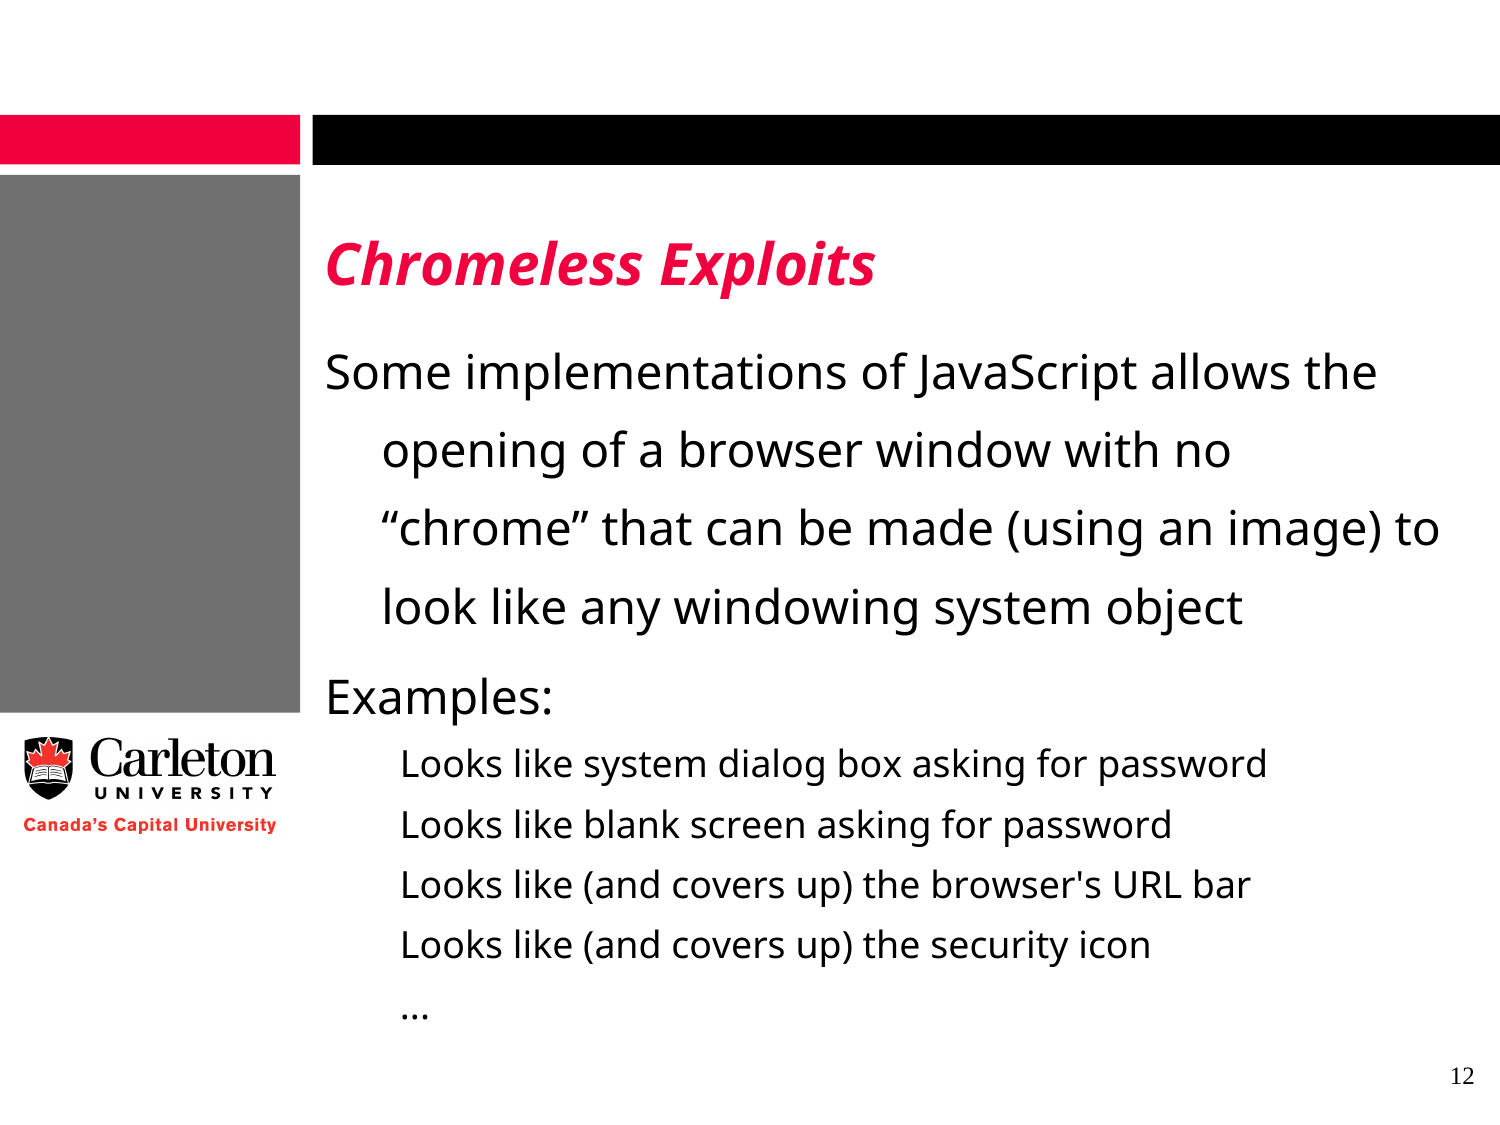

# Chromeless Exploits
Some implementations of JavaScript allows the opening of a browser window with no “chrome” that can be made (using an image) to look like any windowing system object
Examples:
Looks like system dialog box asking for password
Looks like blank screen asking for password
Looks like (and covers up) the browser's URL bar
Looks like (and covers up) the security icon
...
12